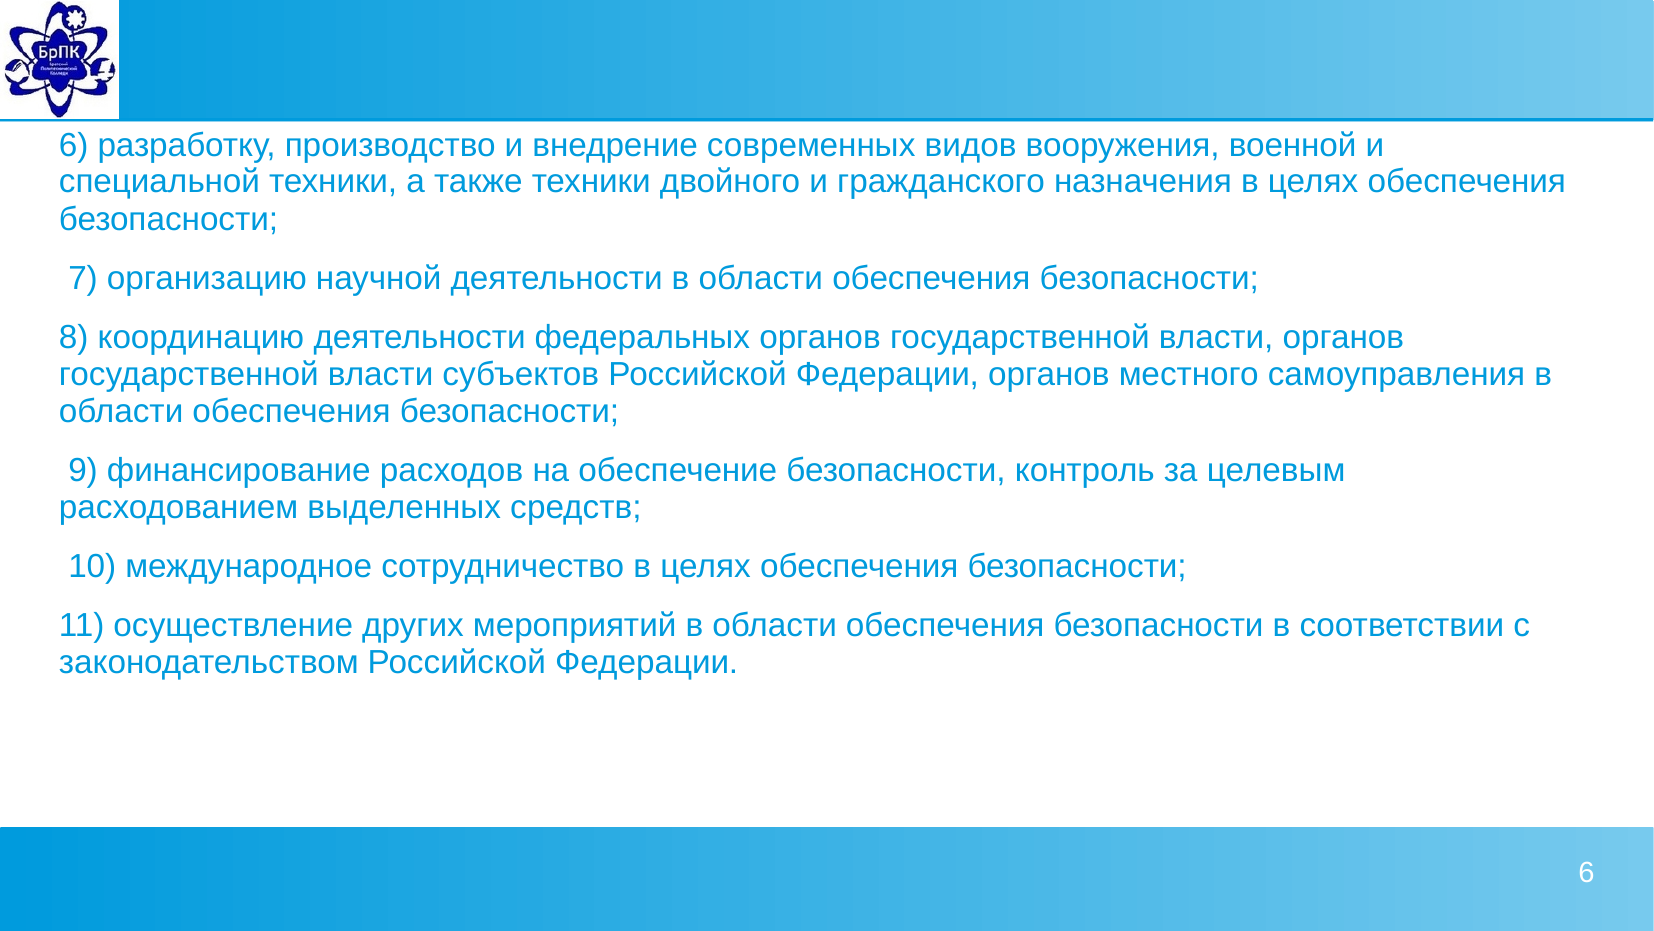

# 6) разработку, производство и внедрение современных видов вооружения, военной и специальной техники, а также техники двойного и гражданского назначения в целях обеспечения безопасности;
 7) организацию научной деятельности в области обеспечения безопасности;
8) координацию деятельности федеральных органов государственной власти, органов государственной власти субъектов Российской Федерации, органов местного самоуправления в области обеспечения безопасности;
 9) финансирование расходов на обеспечение безопасности, контроль за целевым расходованием выделенных средств;
 10) международное сотрудничество в целях обеспечения безопасности;
11) осуществление других мероприятий в области обеспечения безопасности в соответствии с законодательством Российской Федерации.
6